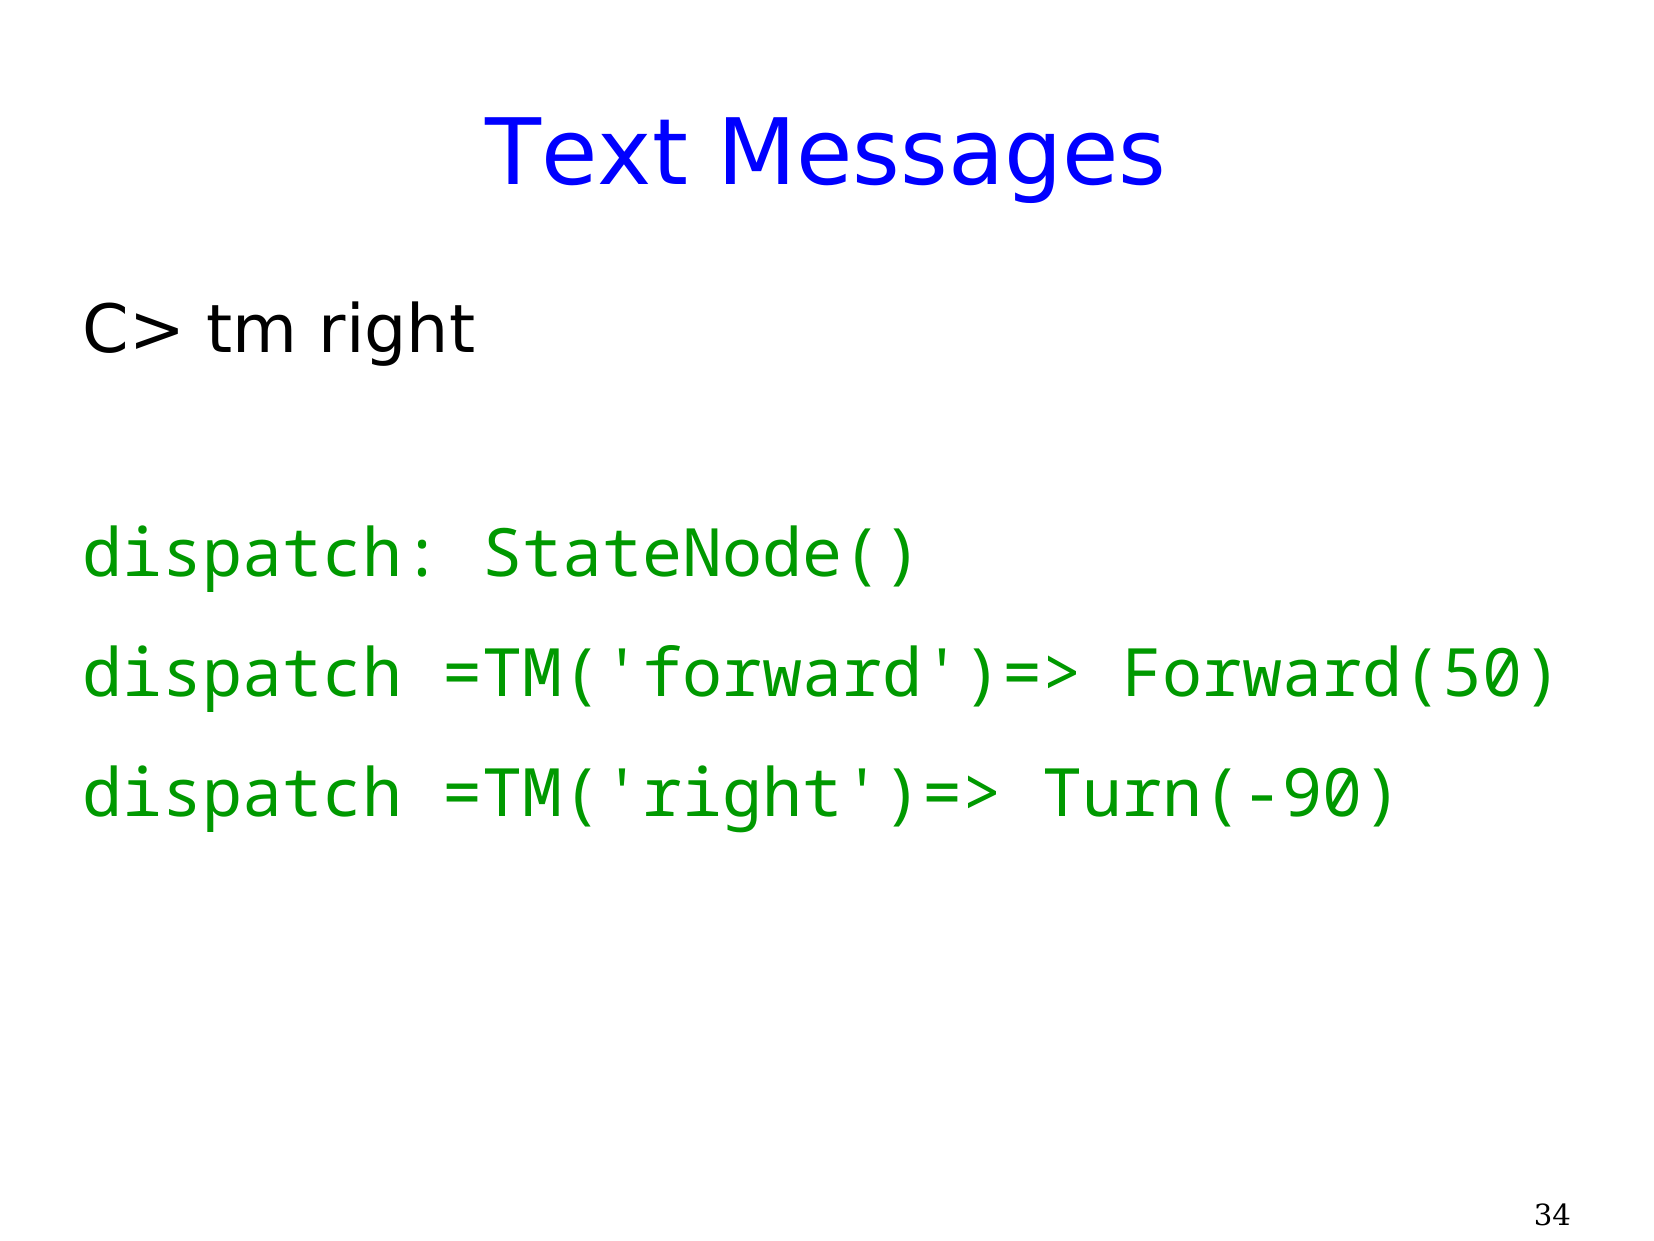

# Text Messages
C> tm right
dispatch: StateNode()
dispatch =TM('forward')=> Forward(50)
dispatch =TM('right')=> Turn(-90)
34